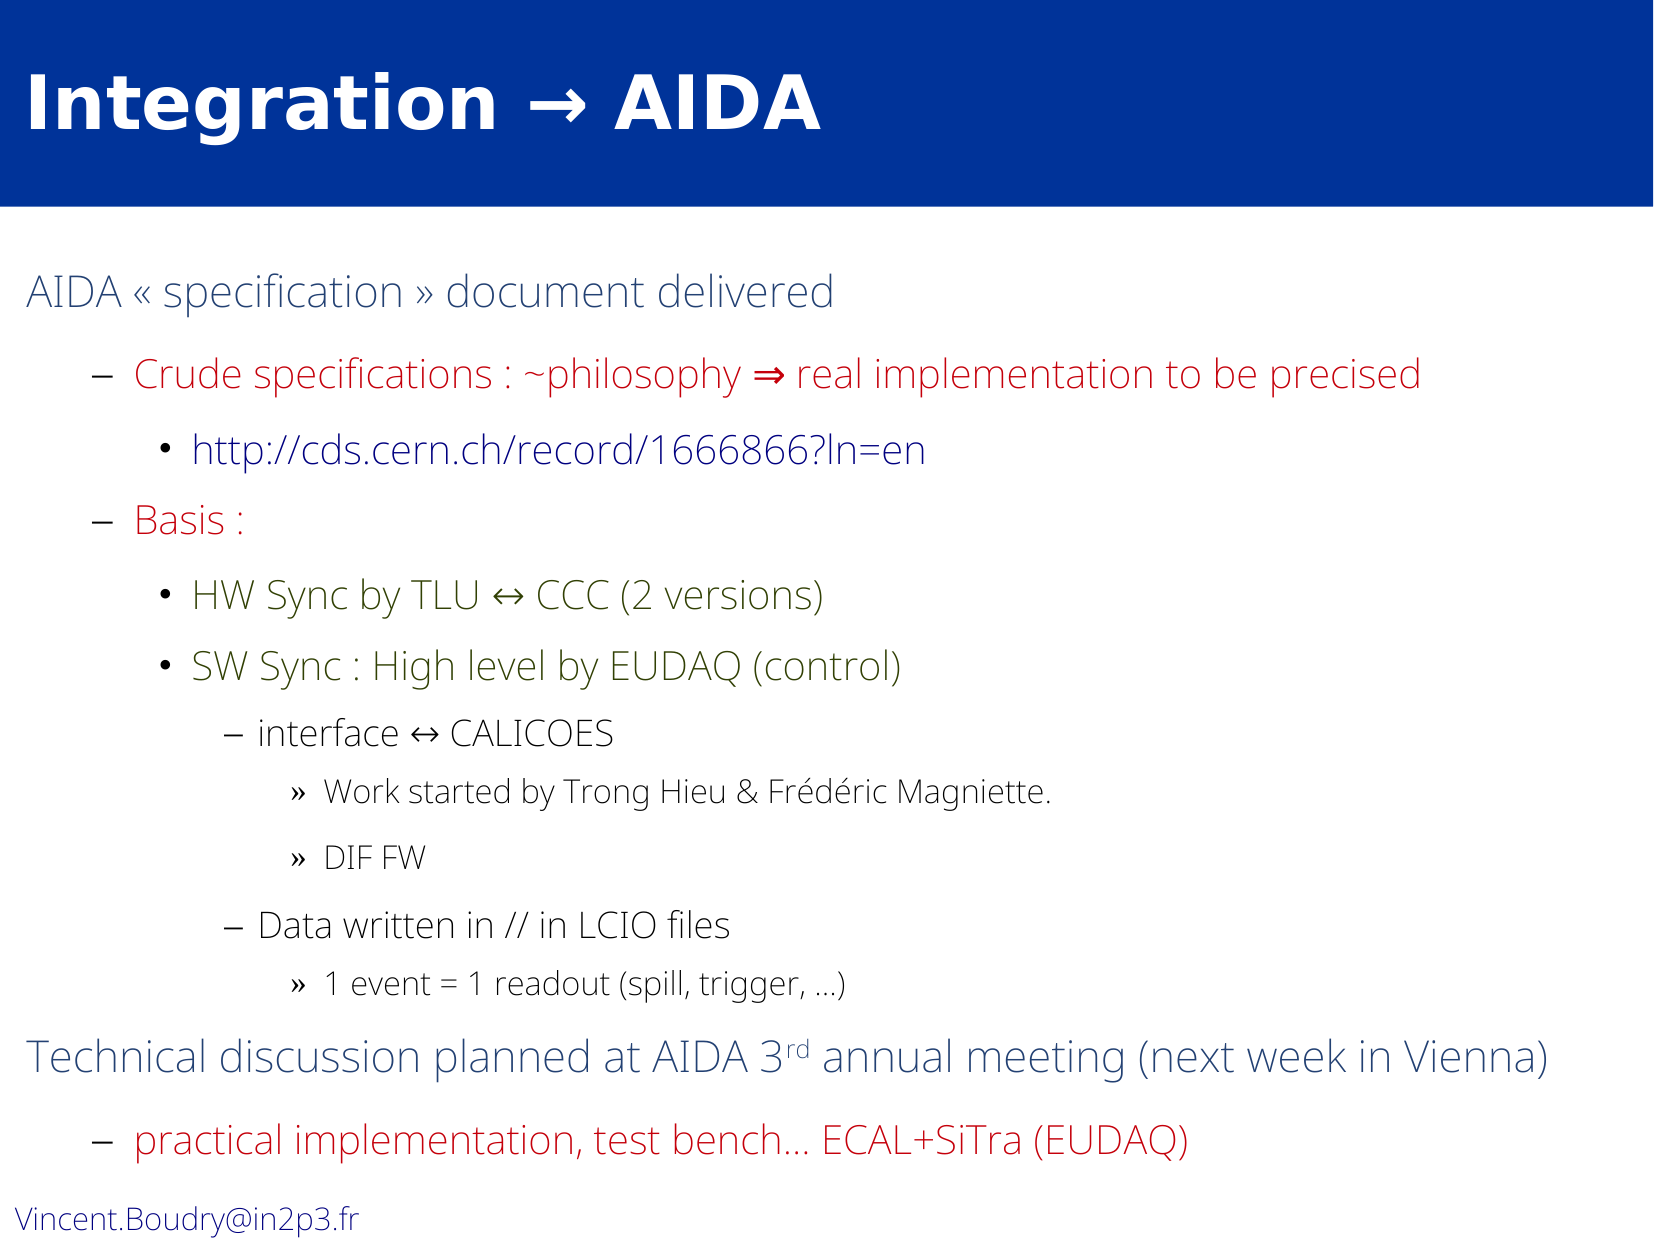

# Integration → AIDA
AIDA « specification » document delivered
Crude specifications : ~philosophy ⇒ real implementation to be precised
http://cds.cern.ch/record/1666866?ln=en
Basis :
HW Sync by TLU ↔ CCC (2 versions)
SW Sync : High level by EUDAQ (control)
interface ↔ CALICOES
Work started by Trong Hieu & Frédéric Magniette.
DIF FW
Data written in // in LCIO files
1 event = 1 readout (spill, trigger, ...)
Technical discussion planned at AIDA 3rd annual meeting (next week in Vienna)
practical implementation, test bench... ECAL+SiTra (EUDAQ)